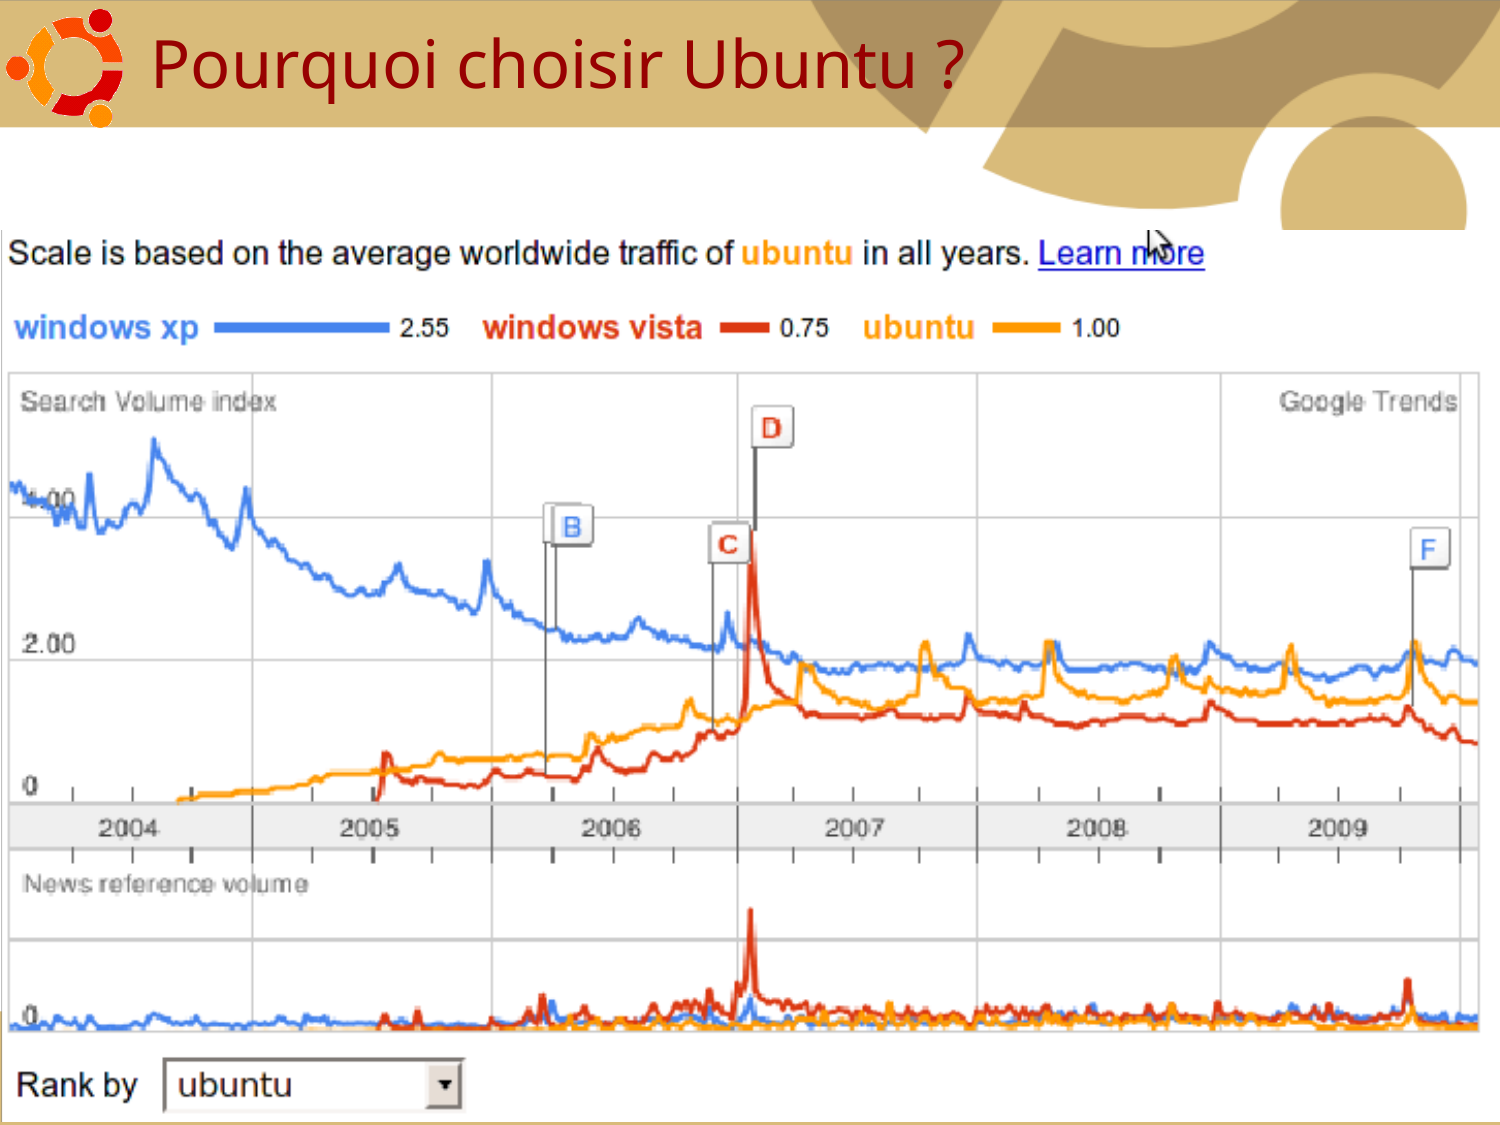

# Pourquoi choisir Ubuntu ?
pouvez vous déplacer directement dans le diaporama au moyen du menu →